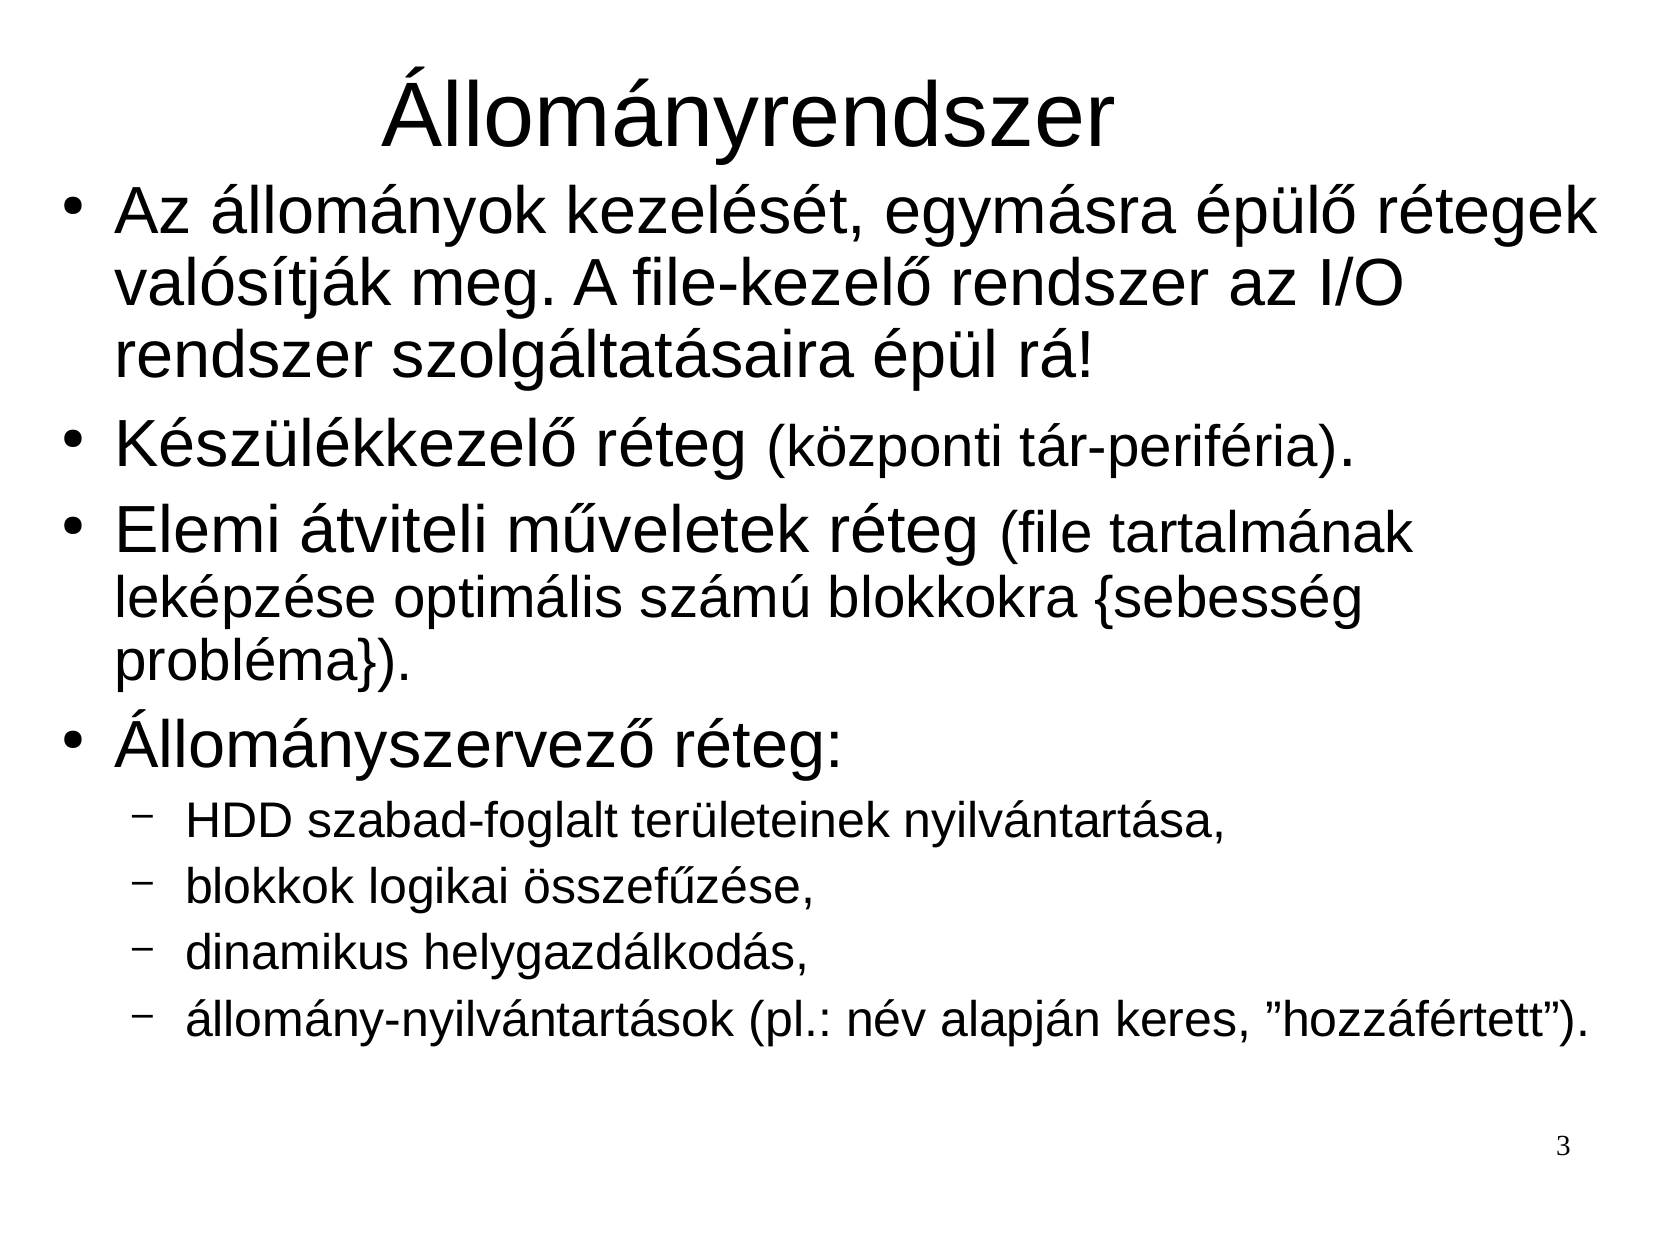

# Állományrendszer
Az állományok kezelését, egymásra épülő rétegek valósítják meg. A file-kezelő rendszer az I/O rendszer szolgáltatásaira épül rá!
Készülékkezelő réteg (központi tár-periféria).
Elemi átviteli műveletek réteg (file tartalmának leképzése optimális számú blokkokra {sebesség probléma}).
Állományszervező réteg:
HDD szabad-foglalt területeinek nyilvántartása,
blokkok logikai összefűzése,
dinamikus helygazdálkodás,
állomány-nyilvántartások (pl.: név alapján keres, ”hozzáfértett”).
3